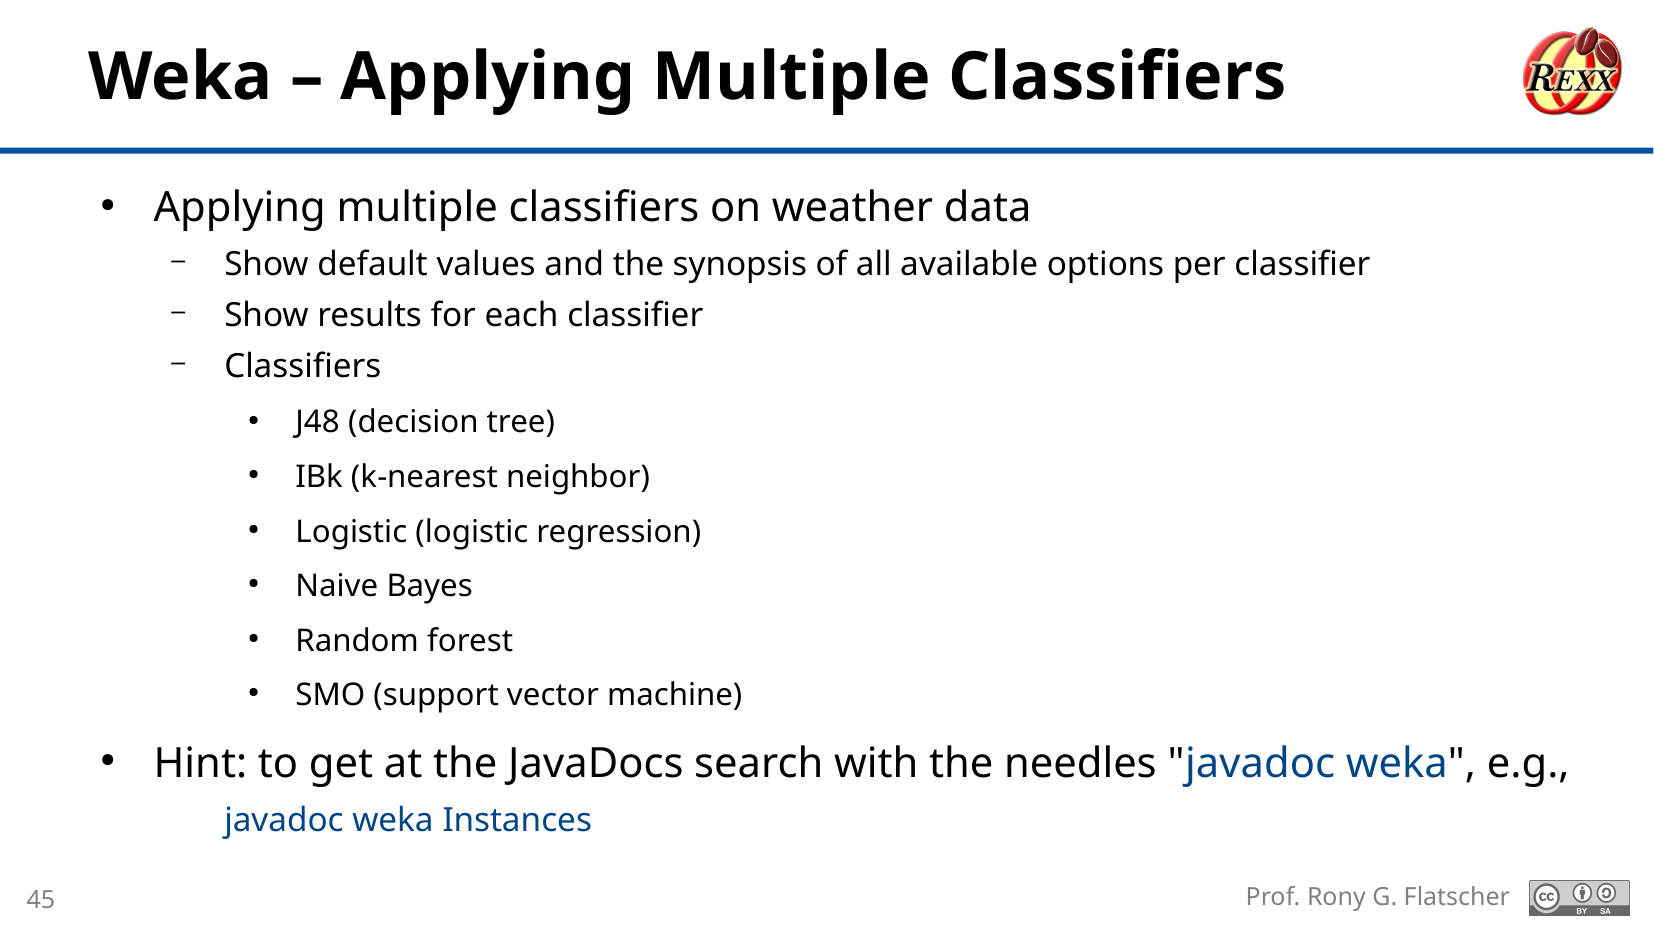

# Weka – Applying Multiple Classifiers
Applying multiple classifiers on weather data
Show default values and the synopsis of all available options per classifier
Show results for each classifier
Classifiers
J48 (decision tree)
IBk (k-nearest neighbor)
Logistic (logistic regression)
Naive Bayes
Random forest
SMO (support vector machine)
Hint: to get at the JavaDocs search with the needles "javadoc weka", e.g.,
javadoc weka Instances